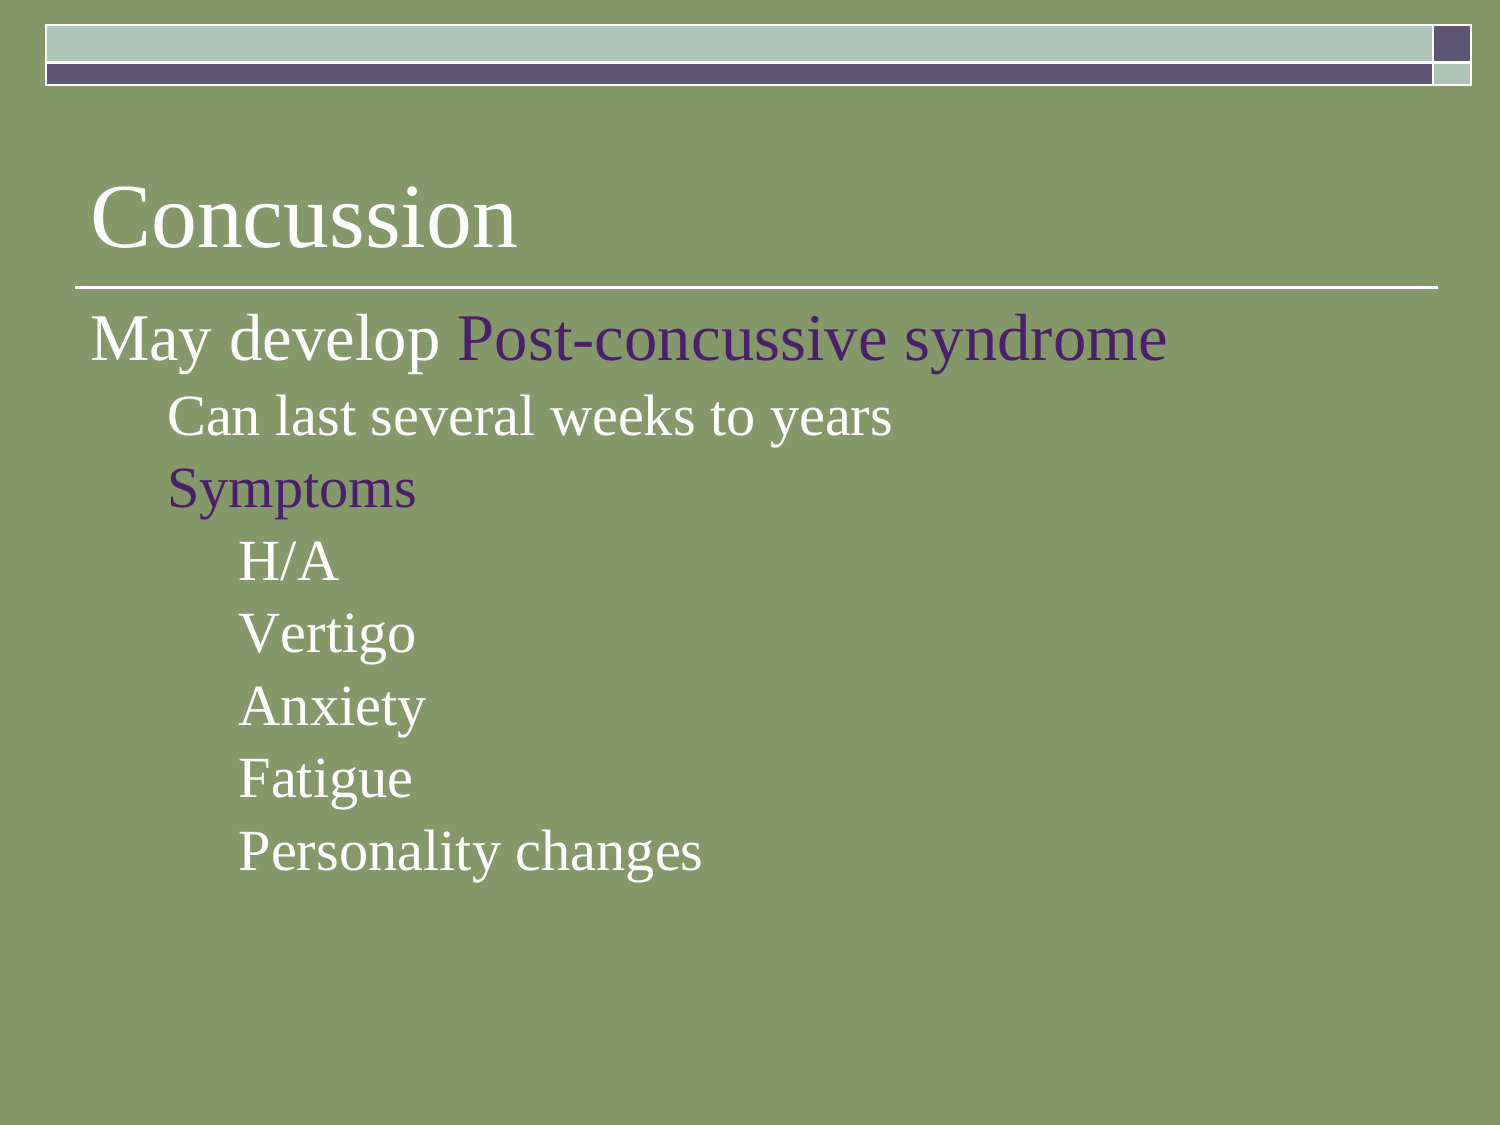

# Concussion
May develop Post-concussive syndrome
Can last several weeks to years
Symptoms
	H/A
	Vertigo
	Anxiety
	Fatigue
	Personality changes